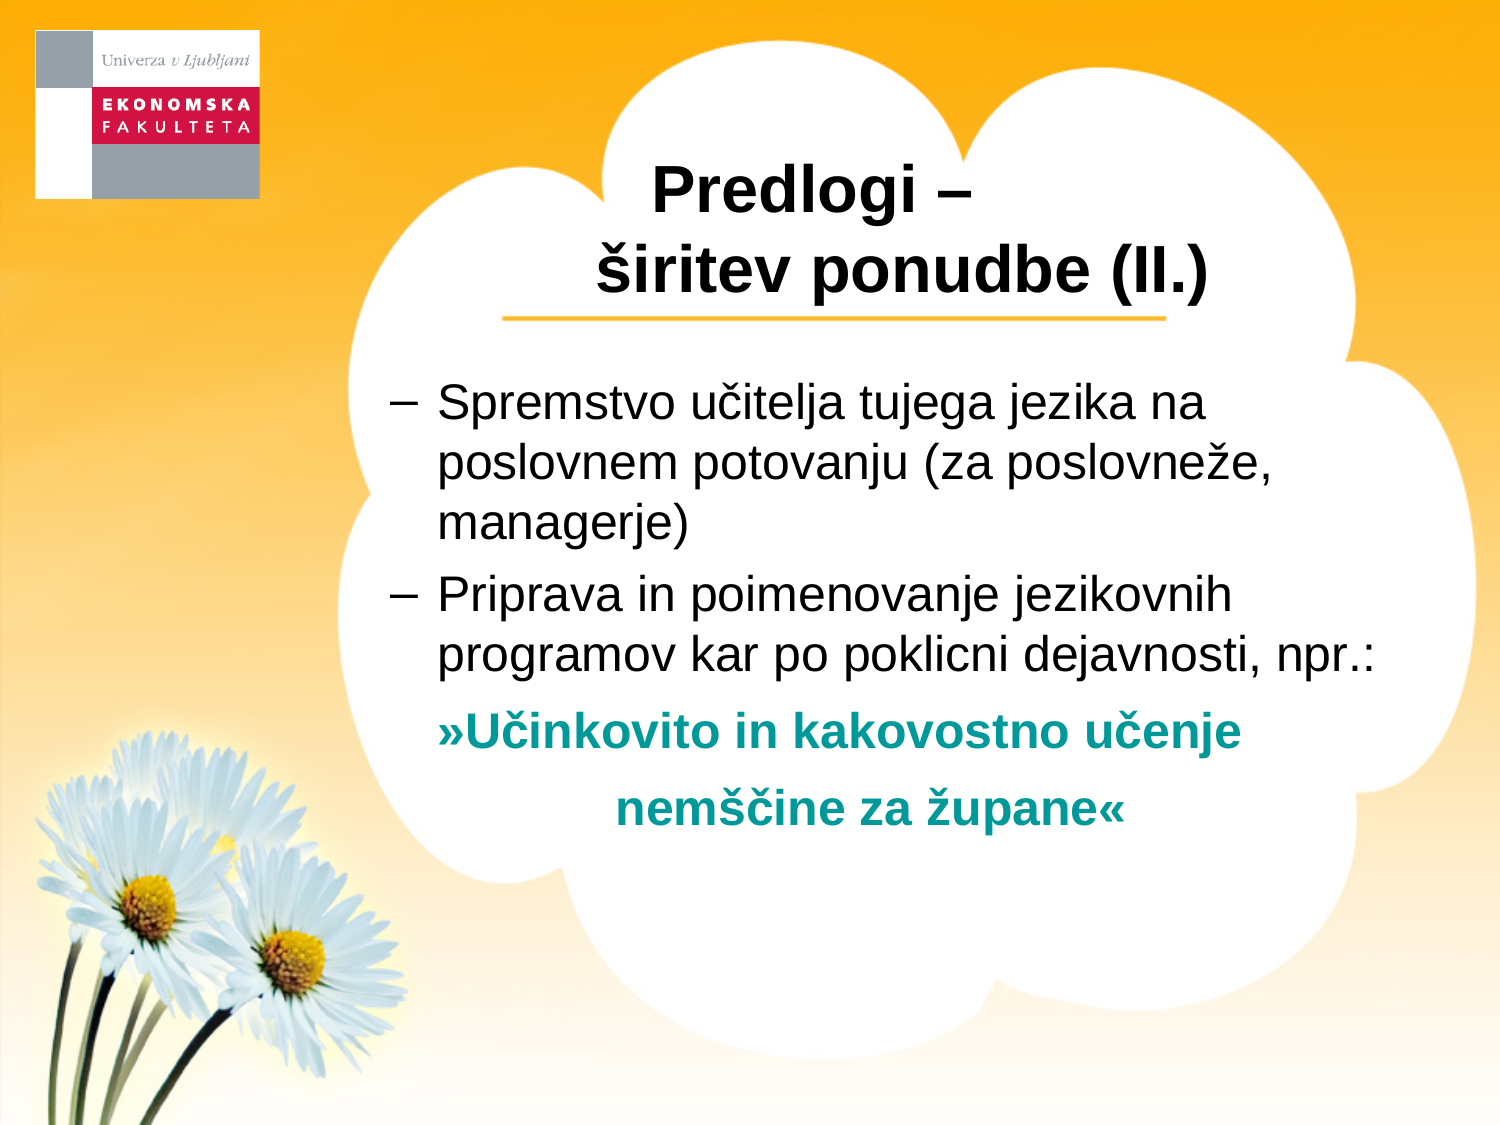

#
	 Predlogi –
	širitev ponudbe (II.)
Spremstvo učitelja tujega jezika na poslovnem potovanju (za poslovneže, managerje)
Priprava in poimenovanje jezikovnih programov kar po poklicni dejavnosti, npr.:
	»Učinkovito in kakovostno učenje 			nemščine za župane«